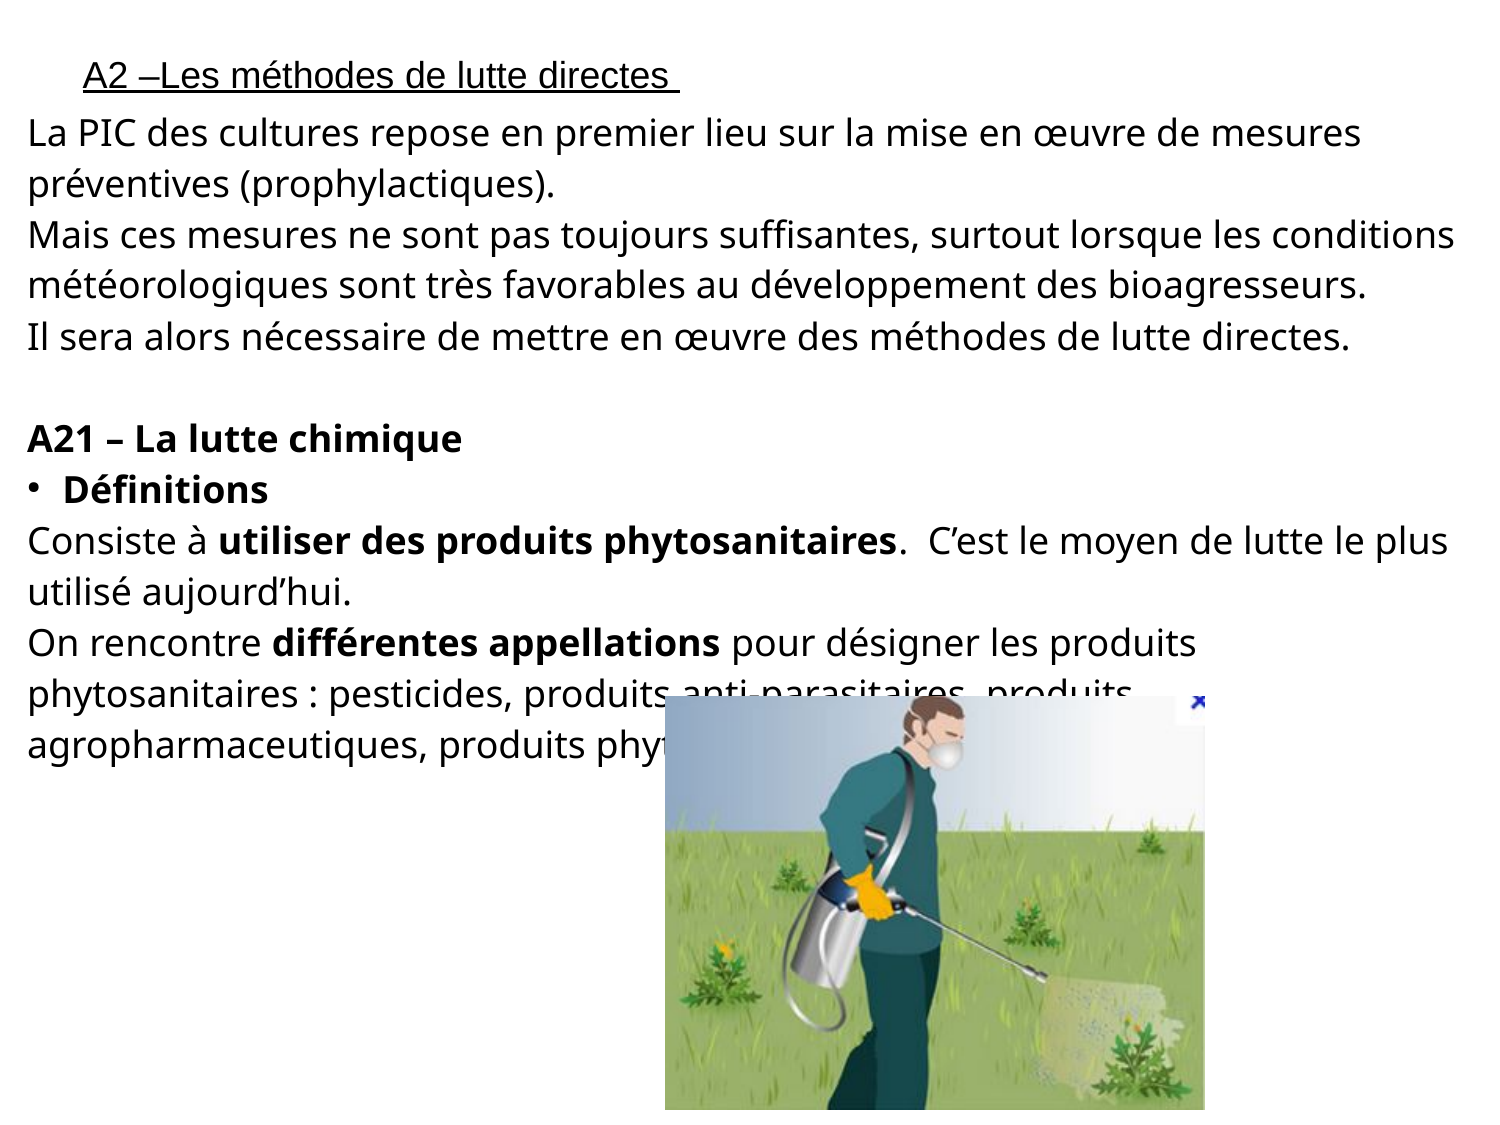

A2 –Les méthodes de lutte directes
La PIC des cultures repose en premier lieu sur la mise en œuvre de mesures préventives (prophylactiques).
Mais ces mesures ne sont pas toujours suffisantes, surtout lorsque les conditions météorologiques sont très favorables au développement des bioagresseurs.
Il sera alors nécessaire de mettre en œuvre des méthodes de lutte directes.
A21 – La lutte chimique
Définitions
Consiste à utiliser des produits phytosanitaires. C’est le moyen de lutte le plus utilisé aujourd’hui.
On rencontre différentes appellations pour désigner les produits phytosanitaires : pesticides, produits anti-parasitaires, produits agropharmaceutiques, produits phytopharmaceutiques.